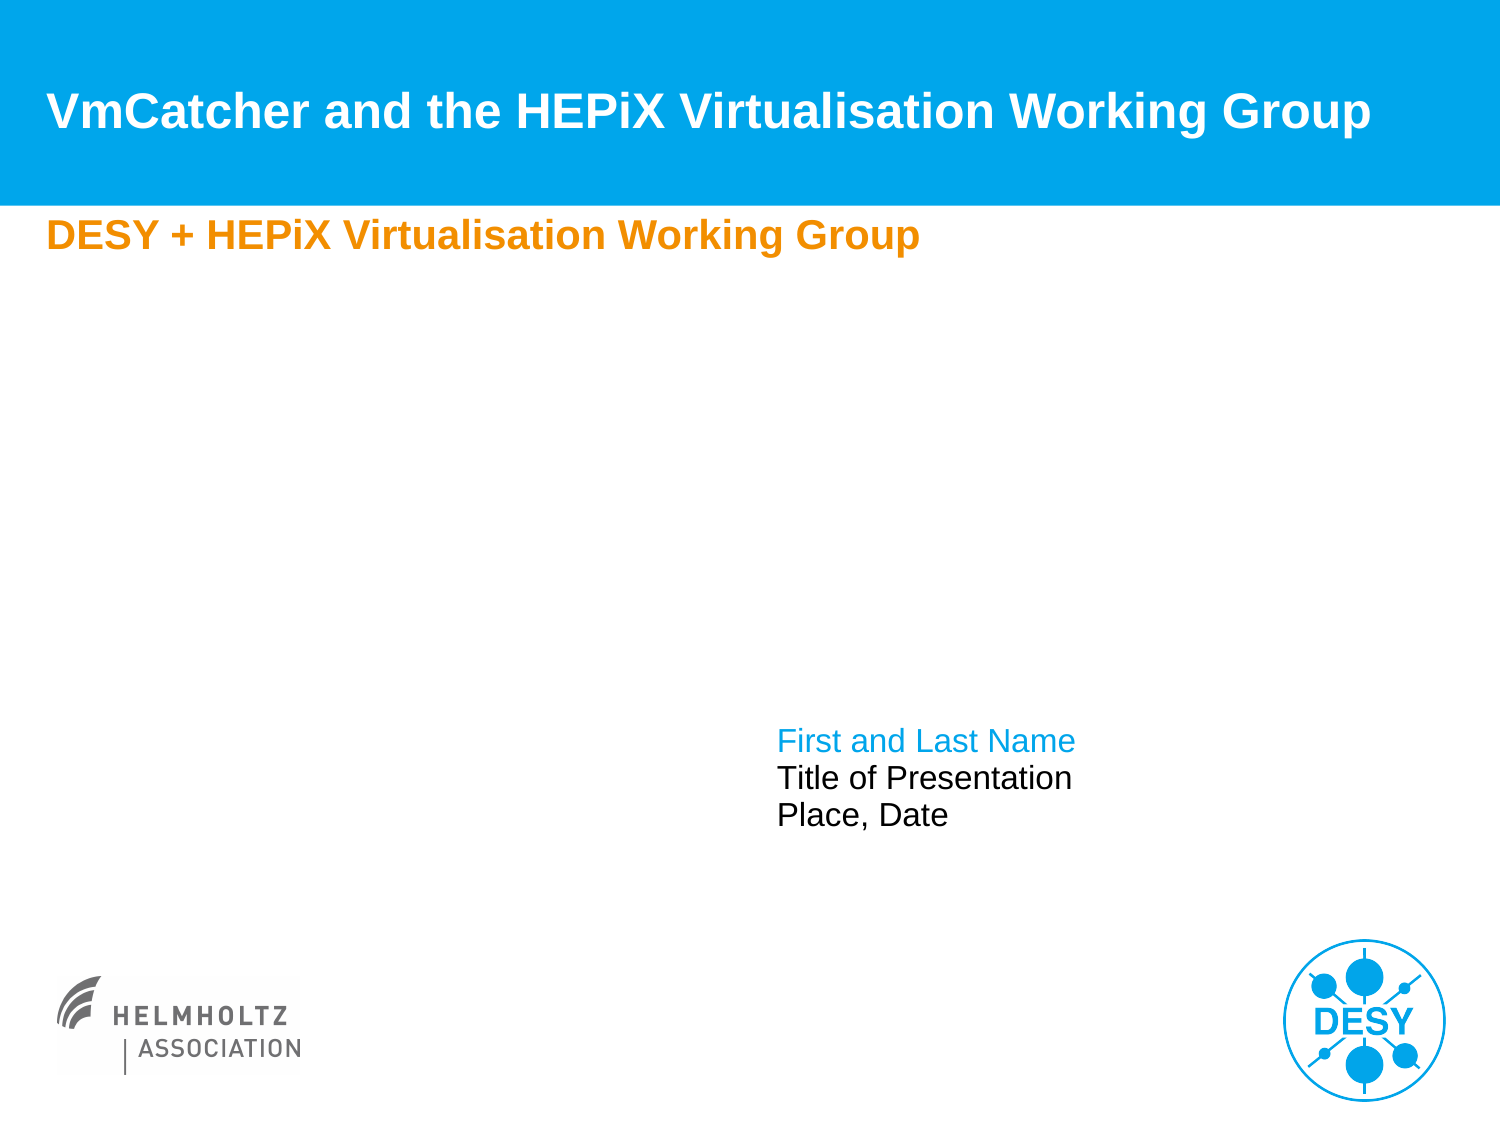

# VmCatcher and the HEPiX Virtualisation Working Group
DESY + HEPiX Virtualisation Working Group
First and Last Name
Title of Presentation
Place, Date